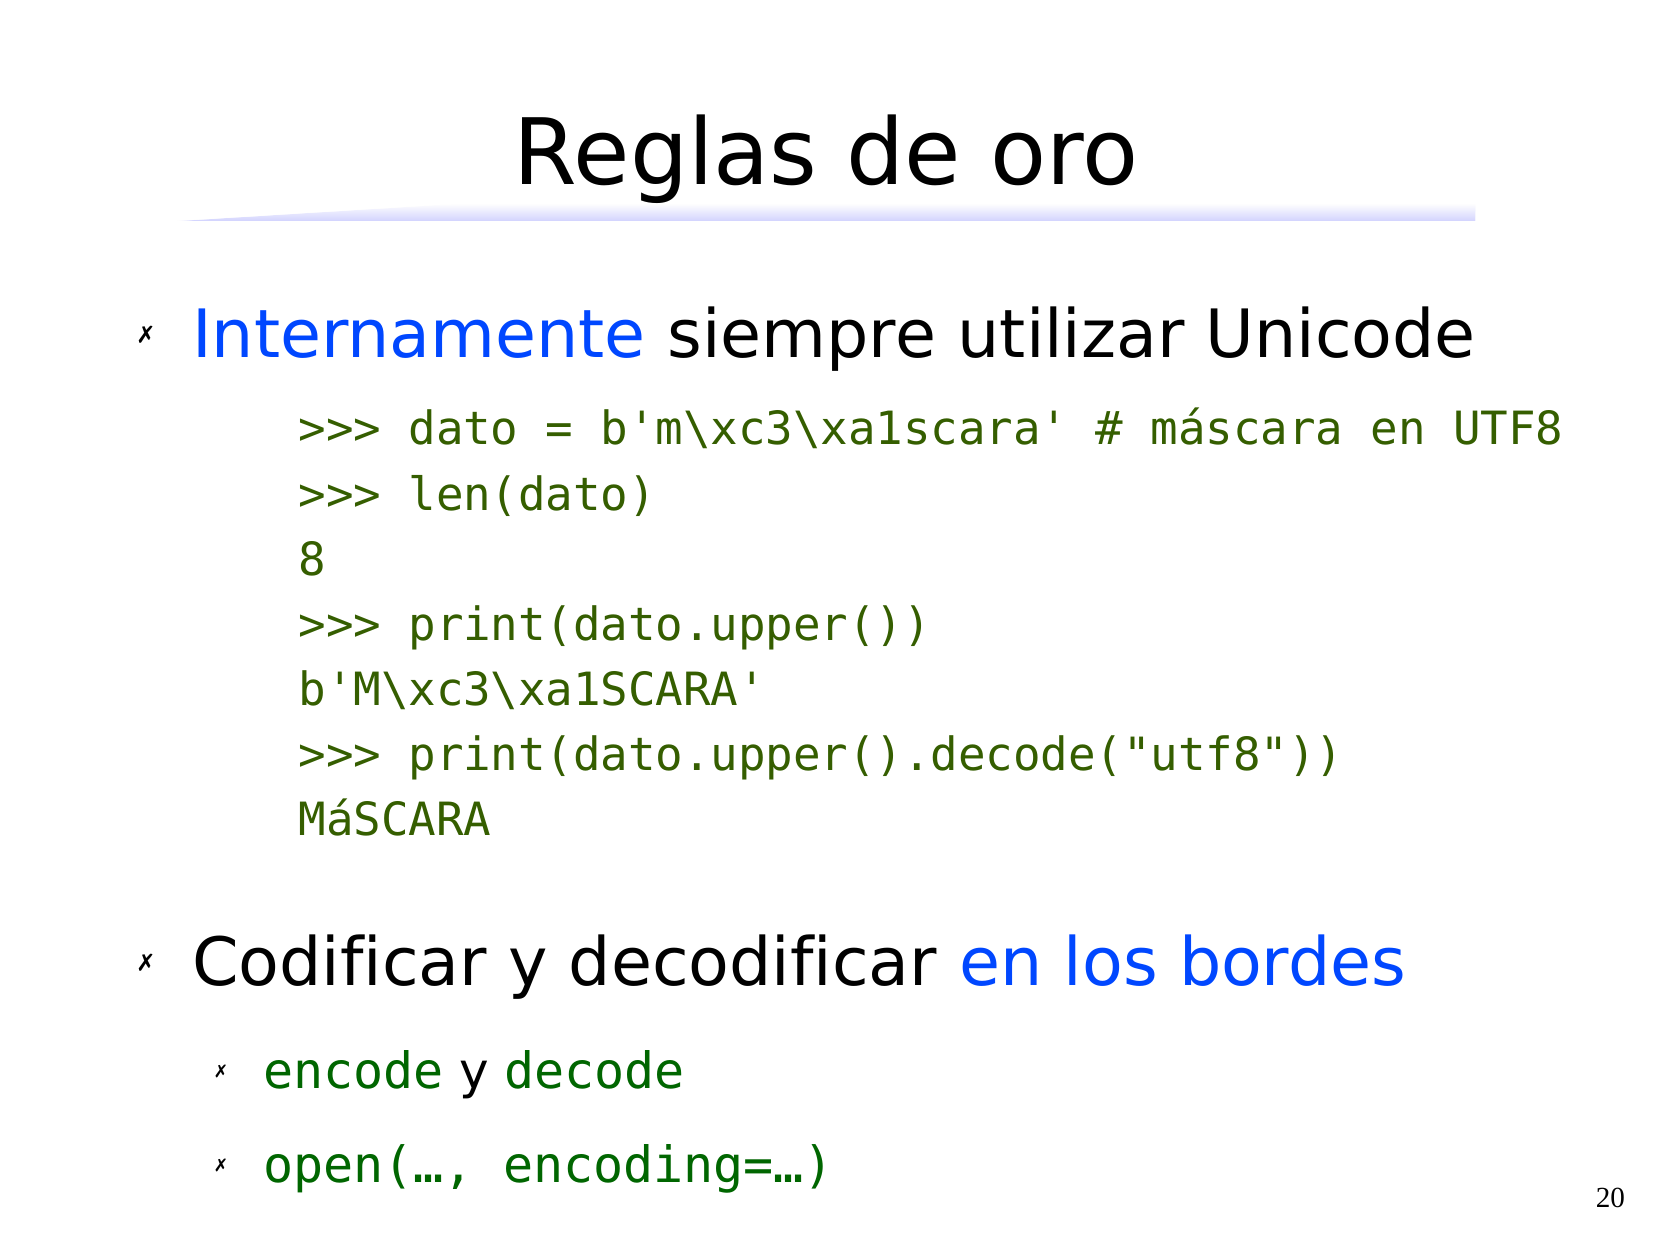

# Reglas de oro
Internamente siempre utilizar Unicode
>>> dato = b'm\xc3\xa1scara' # máscara en UTF8
>>> len(dato)
8
>>> print(dato.upper())
b'M\xc3\xa1SCARA'
>>> print(dato.upper().decode("utf8"))
MáSCARA
Codificar y decodificar en los bordes
encode y decode
open(…, encoding=…)
20